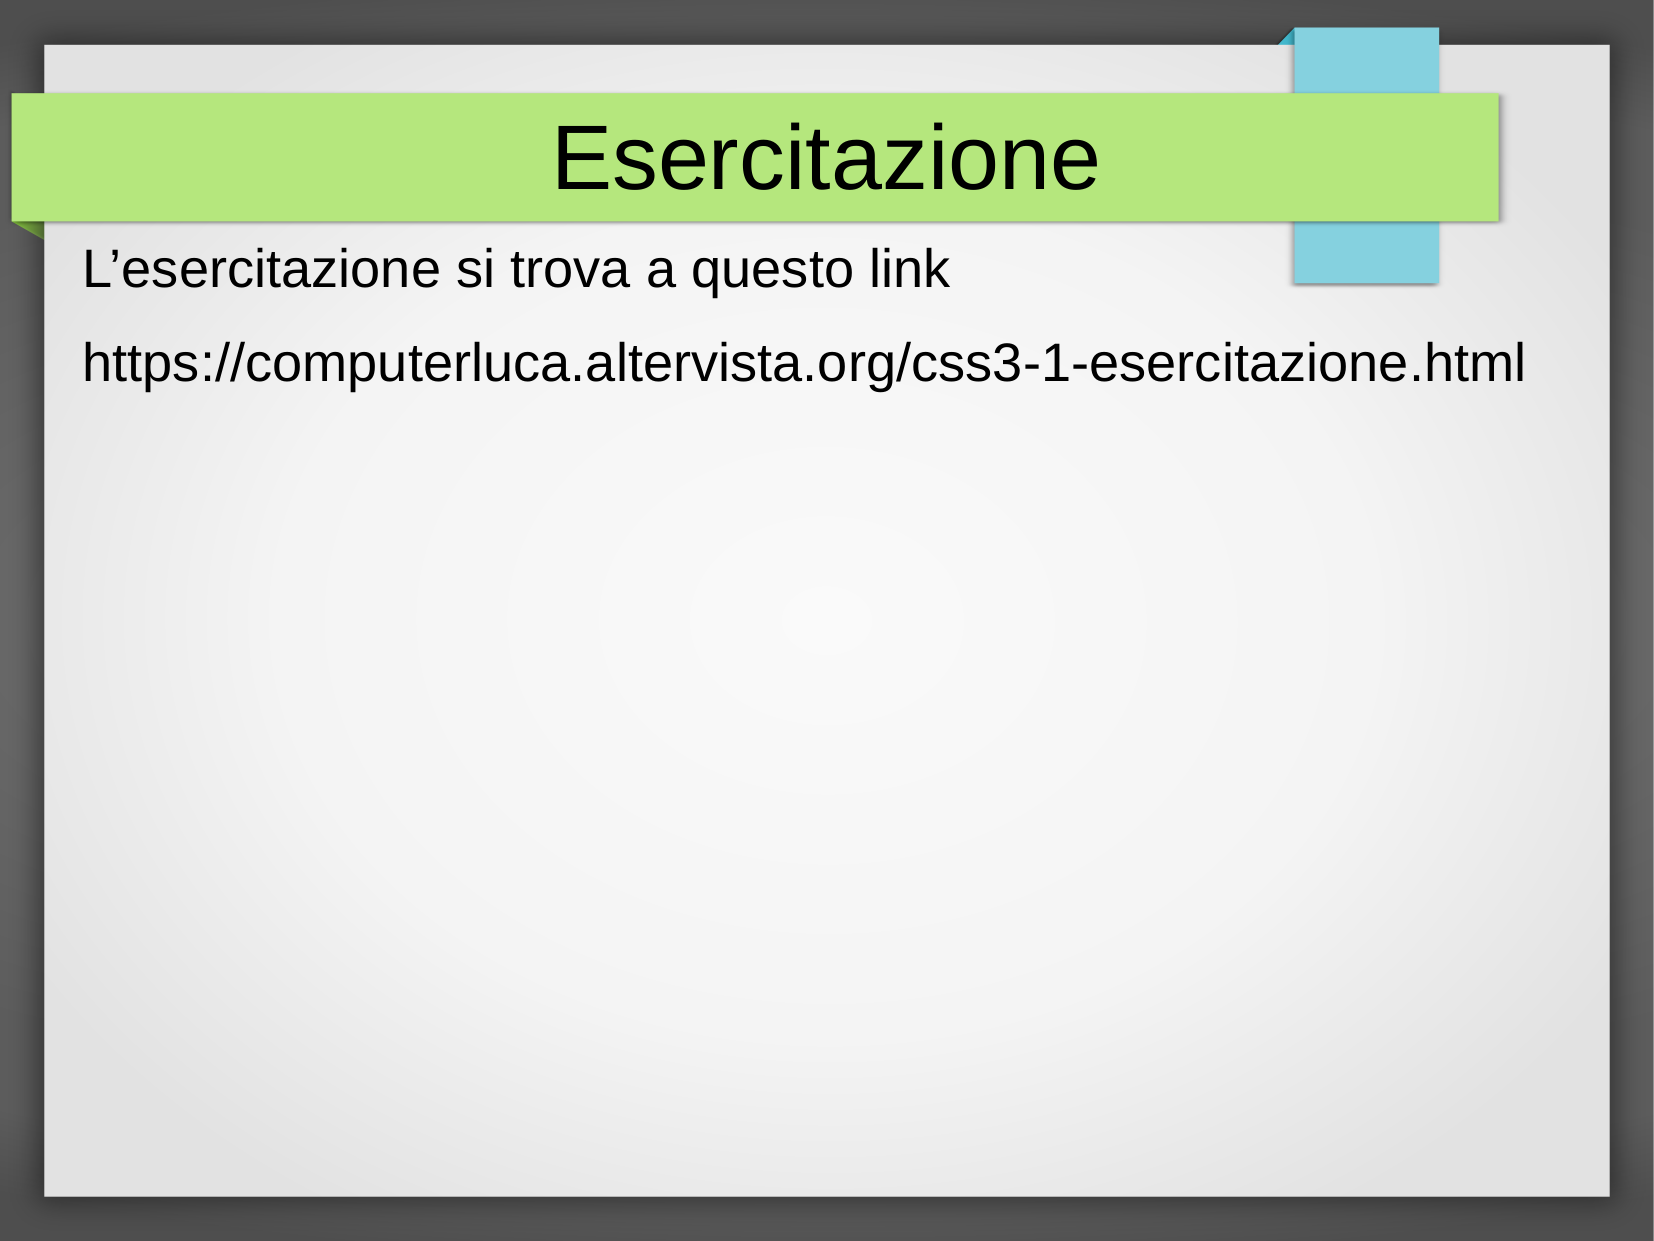

# Esercitazione
L’esercitazione si trova a questo link
https://computerluca.altervista.org/css3-1-esercitazione.html